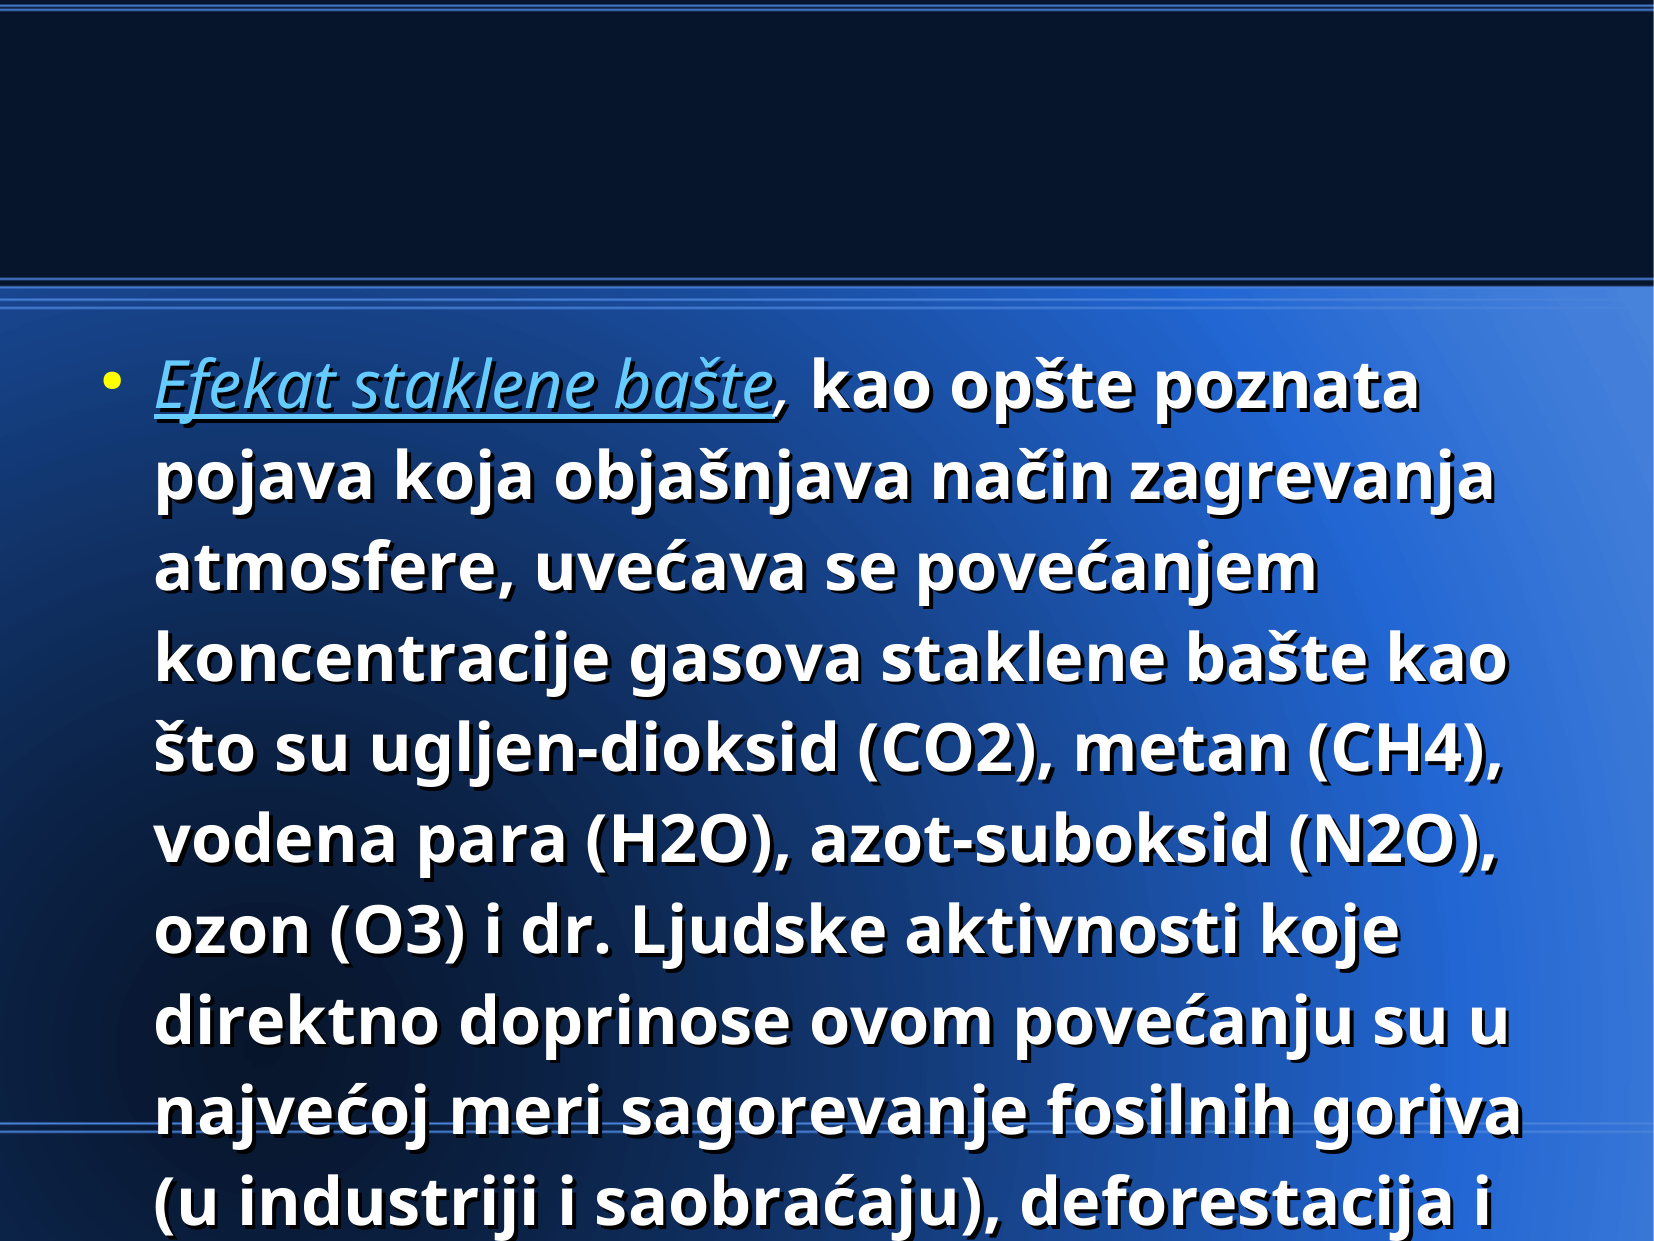

#
Efekat staklene bašte, kao opšte poznata pojava koja objašnjava način zagrevanja atmosfere, uvećava se povećanjem koncentracije gasova staklene bašte kao što su ugljen-dioksid (CO2), metan (CH4), vodena para (H2O), azot-suboksid (N2O), ozon (O3) i dr. Ljudske aktivnosti koje direktno doprinose ovom povećanju su u najvećoj meri sagorevanje fosilnih goriva (u industriji i saobraćaju), deforestacija i intenzivna poljoprivreda.